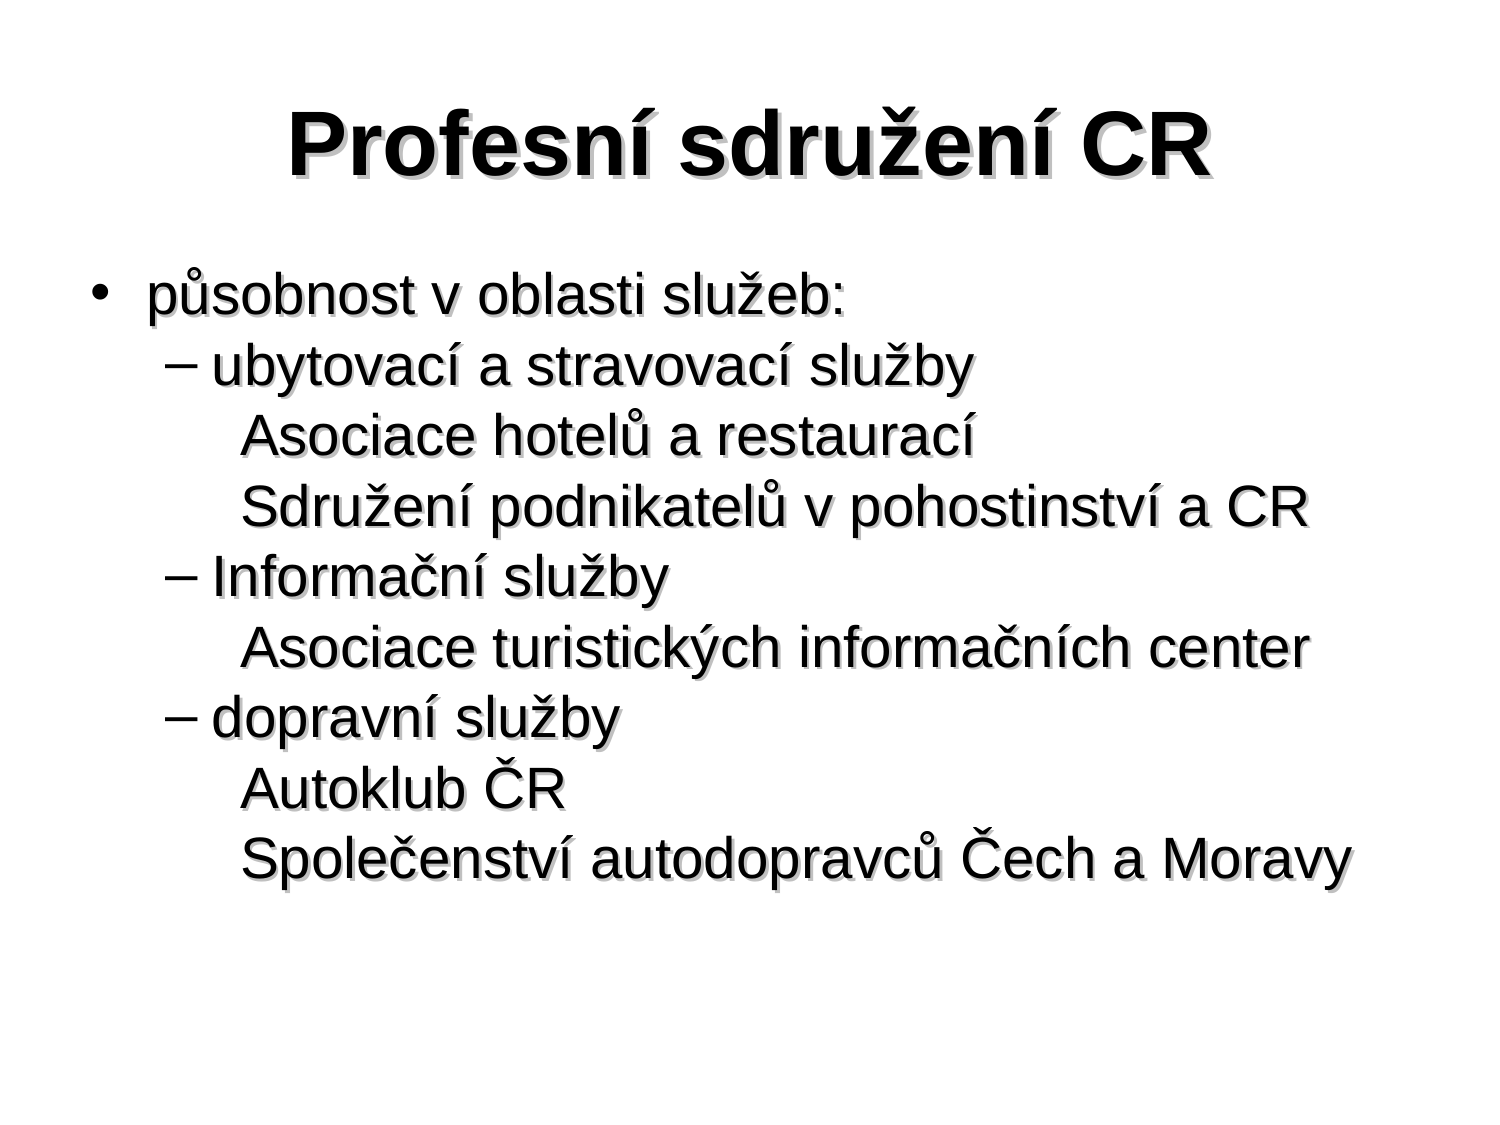

# Profesní sdružení CR
působnost v oblasti služeb:
ubytovací a stravovací služby
		Asociace hotelů a restaurací
		Sdružení podnikatelů v pohostinství a CR
Informační služby
		Asociace turistických informačních center
dopravní služby
		Autoklub ČR
		Společenství autodopravců Čech a Moravy